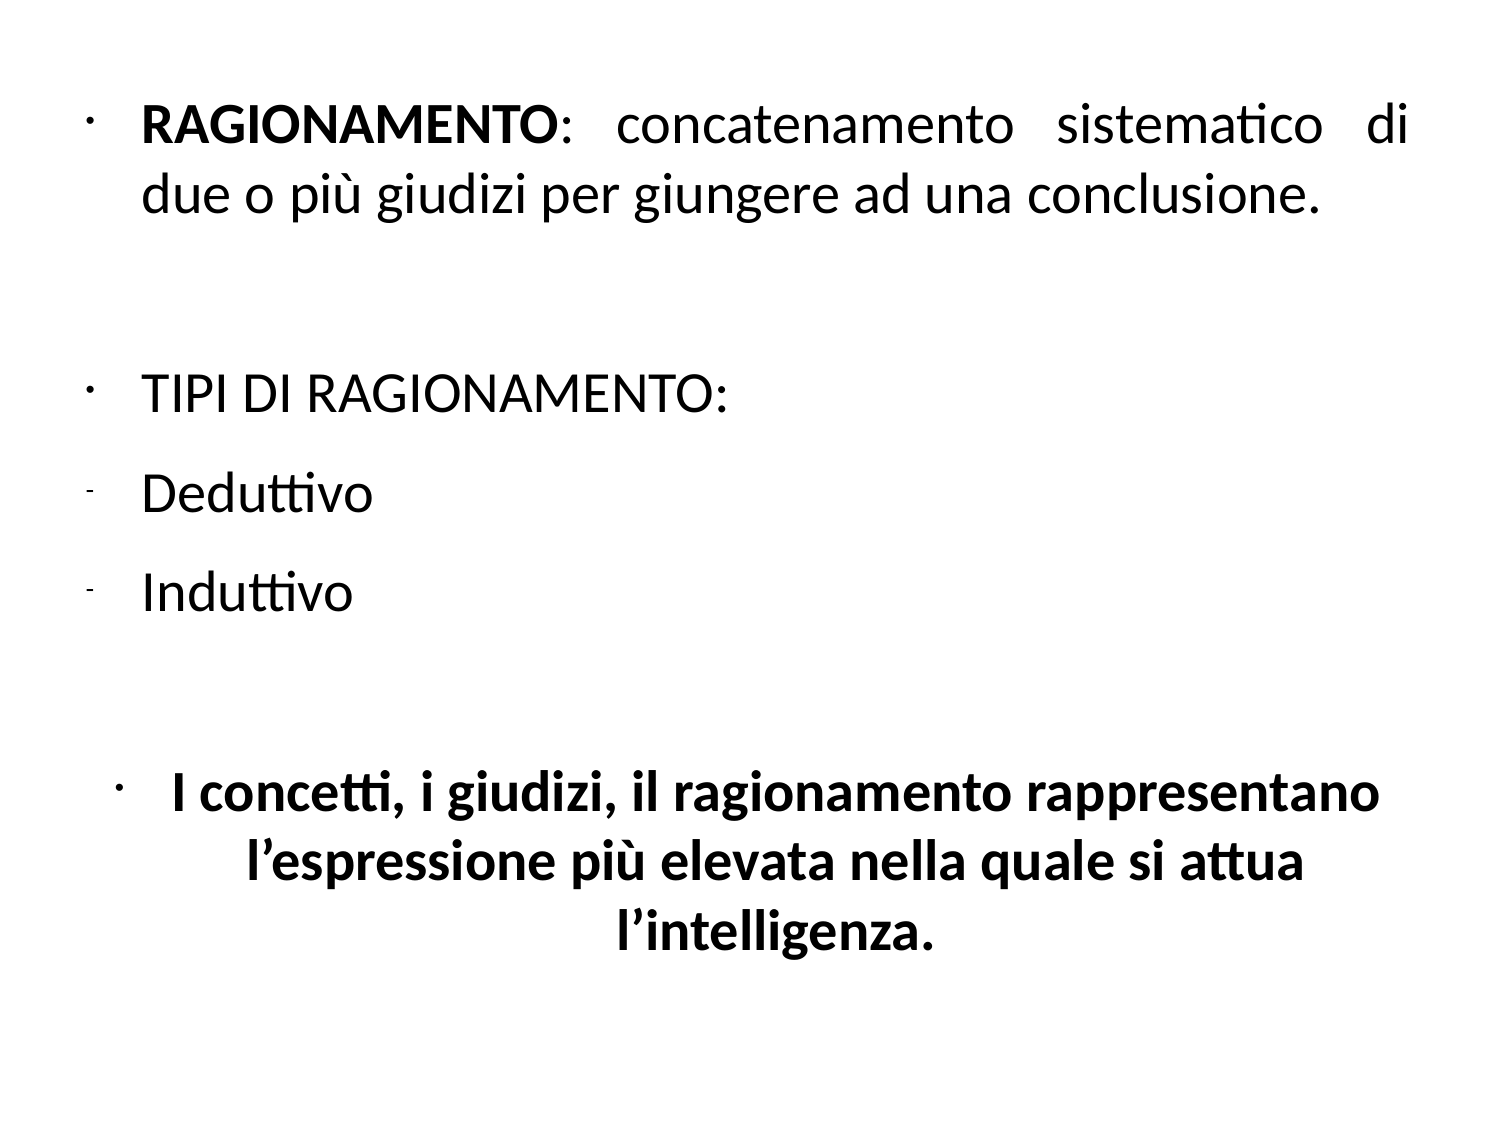

# RAGIONAMENTO: concatenamento sistematico di due o più giudizi per giungere ad una conclusione.
TIPI DI RAGIONAMENTO:
Deduttivo
Induttivo
I concetti, i giudizi, il ragionamento rappresentano l’espressione più elevata nella quale si attua l’intelligenza.